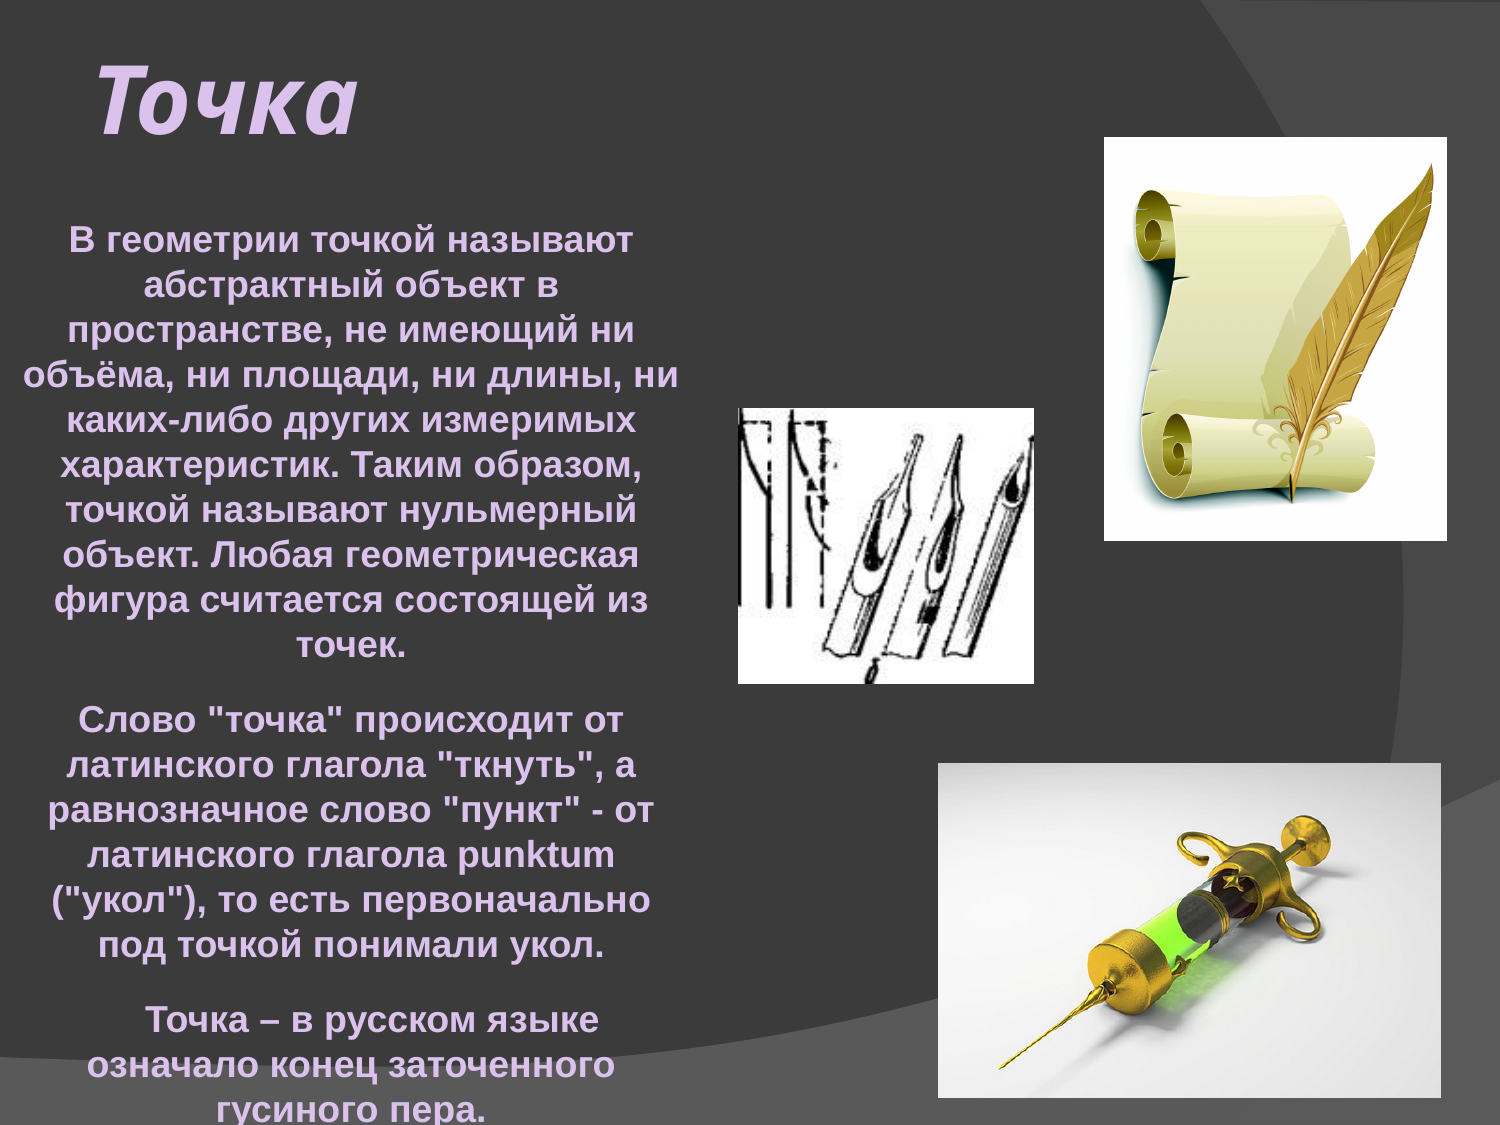

# Точка
В геометрии точкой называют абстрактный объект в пространстве, не имеющий ни объёма, ни площади, ни длины, ни каких-либо других измеримых характеристик. Таким образом, точкой называют нульмерный объект. Любая геометрическая фигура считается состоящей из точек.
Слово "точка" происходит от латинского глагола "ткнуть", а равнозначное слово "пункт" - от латинского глагола punktum ("укол"), то есть первоначально под точкой понимали укол.
 Точка – в русском языке означало конец заточенного гусиного пера.